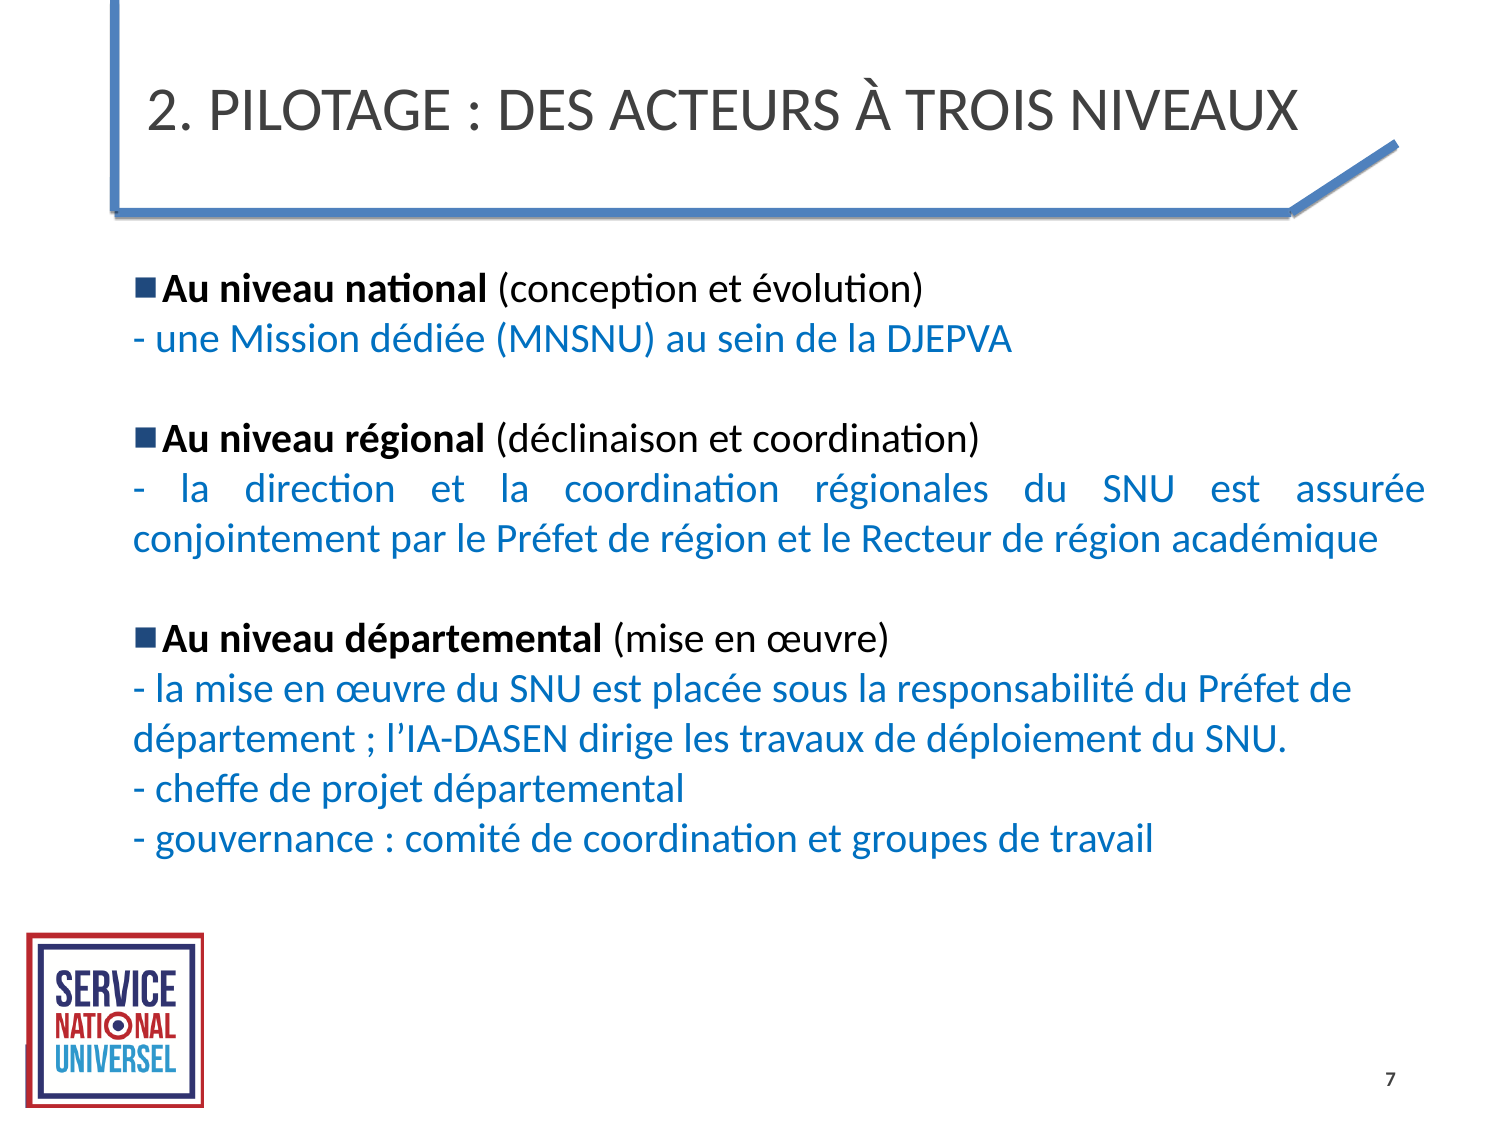

2. Pilotage : des acteurs à trois niveaux
Au niveau national (conception et évolution)
- une Mission dédiée (MNSNU) au sein de la DJEPVA
Au niveau régional (déclinaison et coordination)
- la direction et la coordination régionales du SNU est assurée conjointement par le Préfet de région et le Recteur de région académique
Au niveau départemental (mise en œuvre)
- la mise en œuvre du SNU est placée sous la responsabilité du Préfet de département ; l’IA-DASEN dirige les travaux de déploiement du SNU.
- cheffe de projet départemental
- gouvernance : comité de coordination et groupes de travail